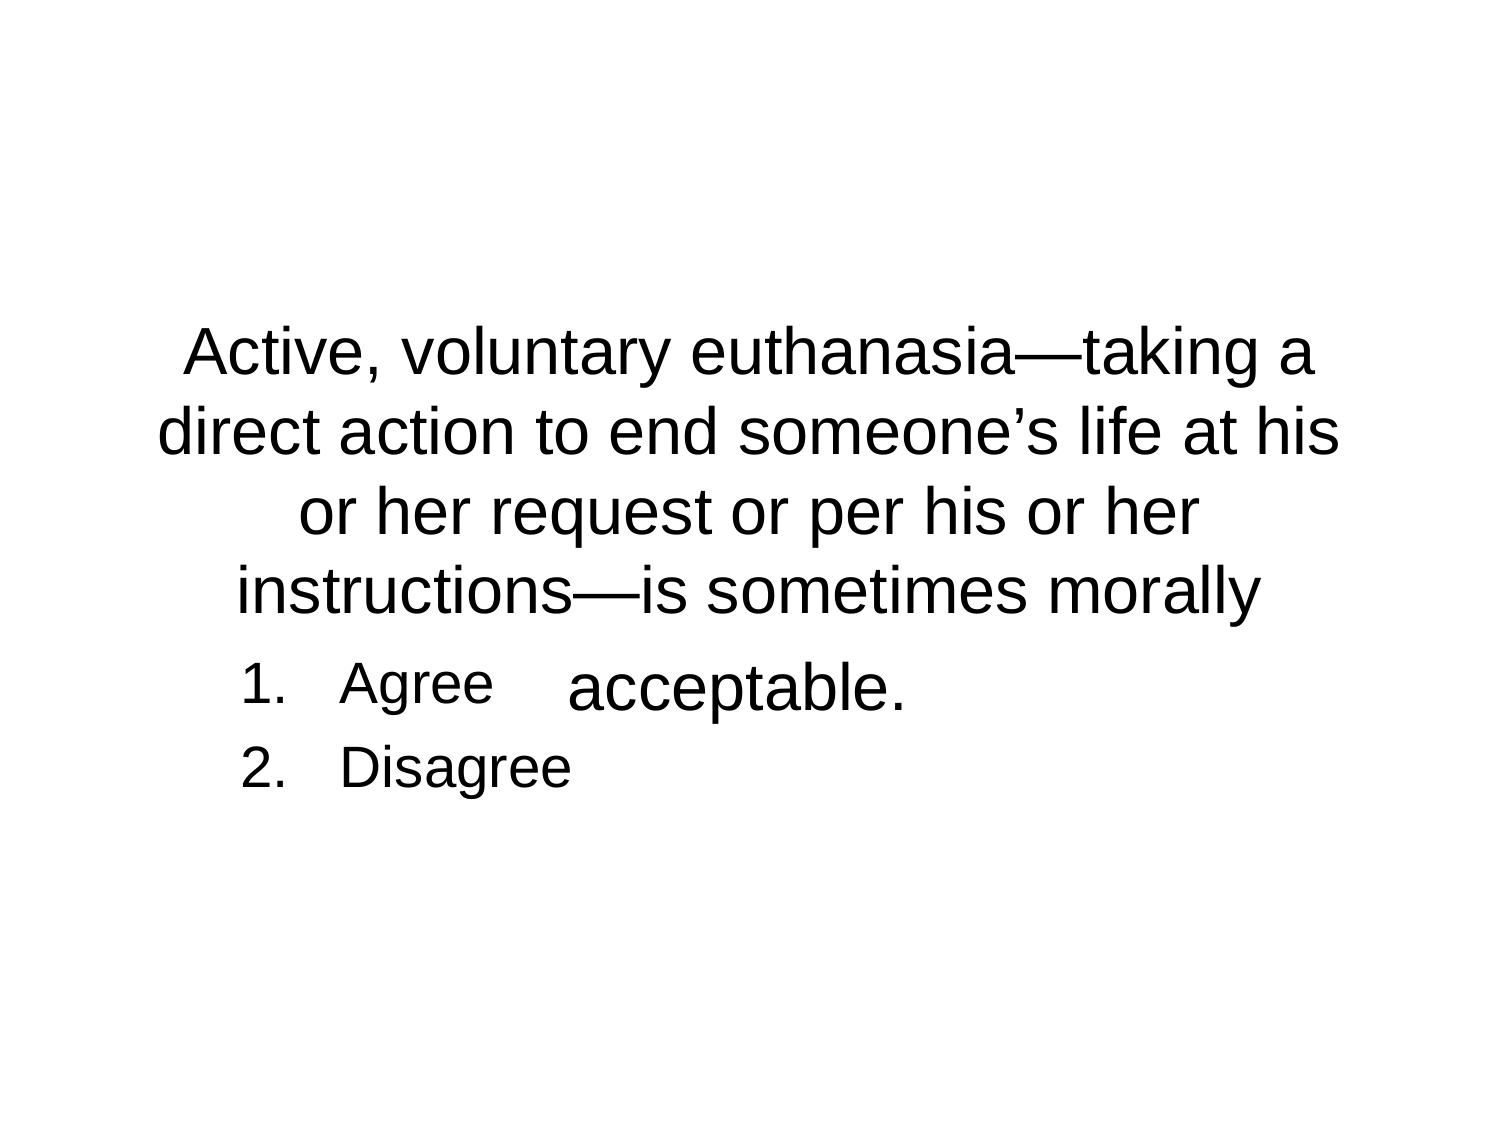

# Active, voluntary euthanasia—taking a direct action to end someone’s life at his or her request or per his or her instructions—is sometimes morally acceptable.
Agree
Disagree